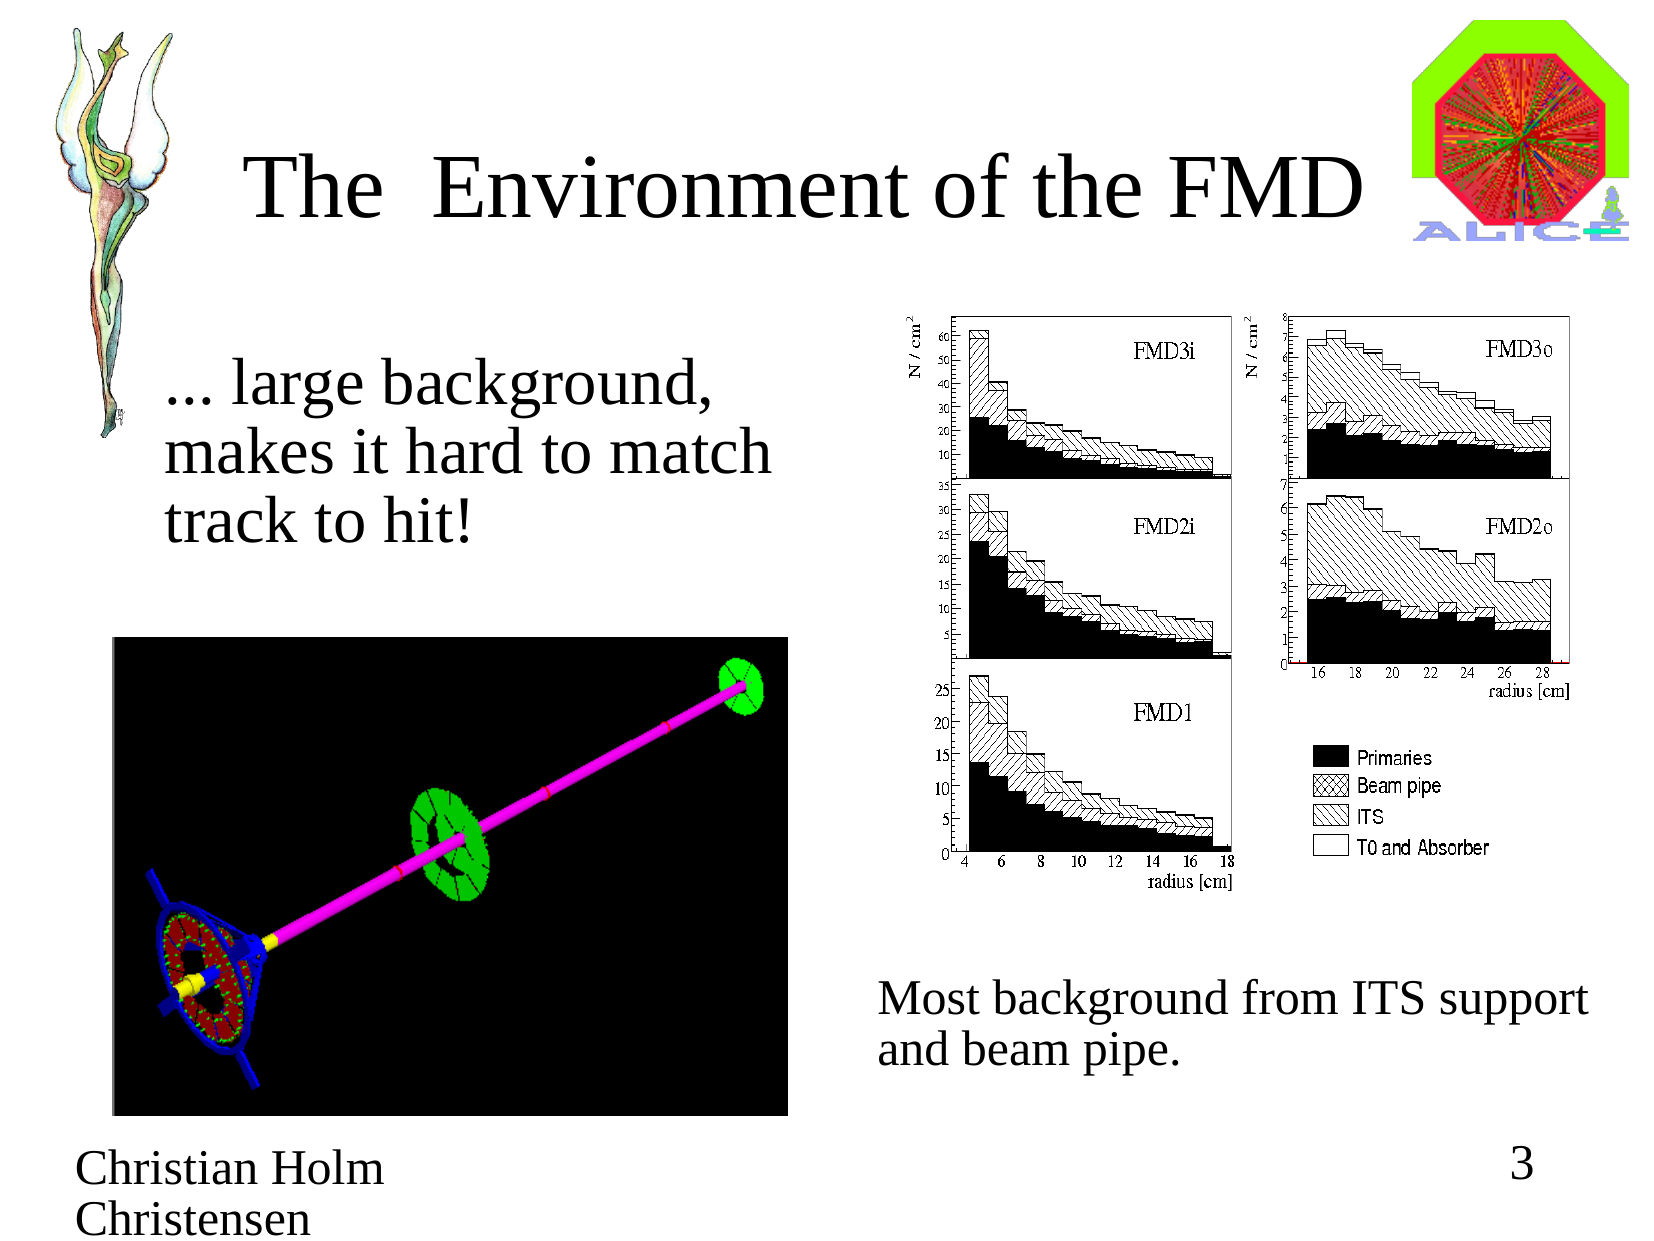

# The Environment of the FMD
... large background, makes it hard to match track to hit!
Most background from ITS support
and beam pipe.
Christian Holm Christensen